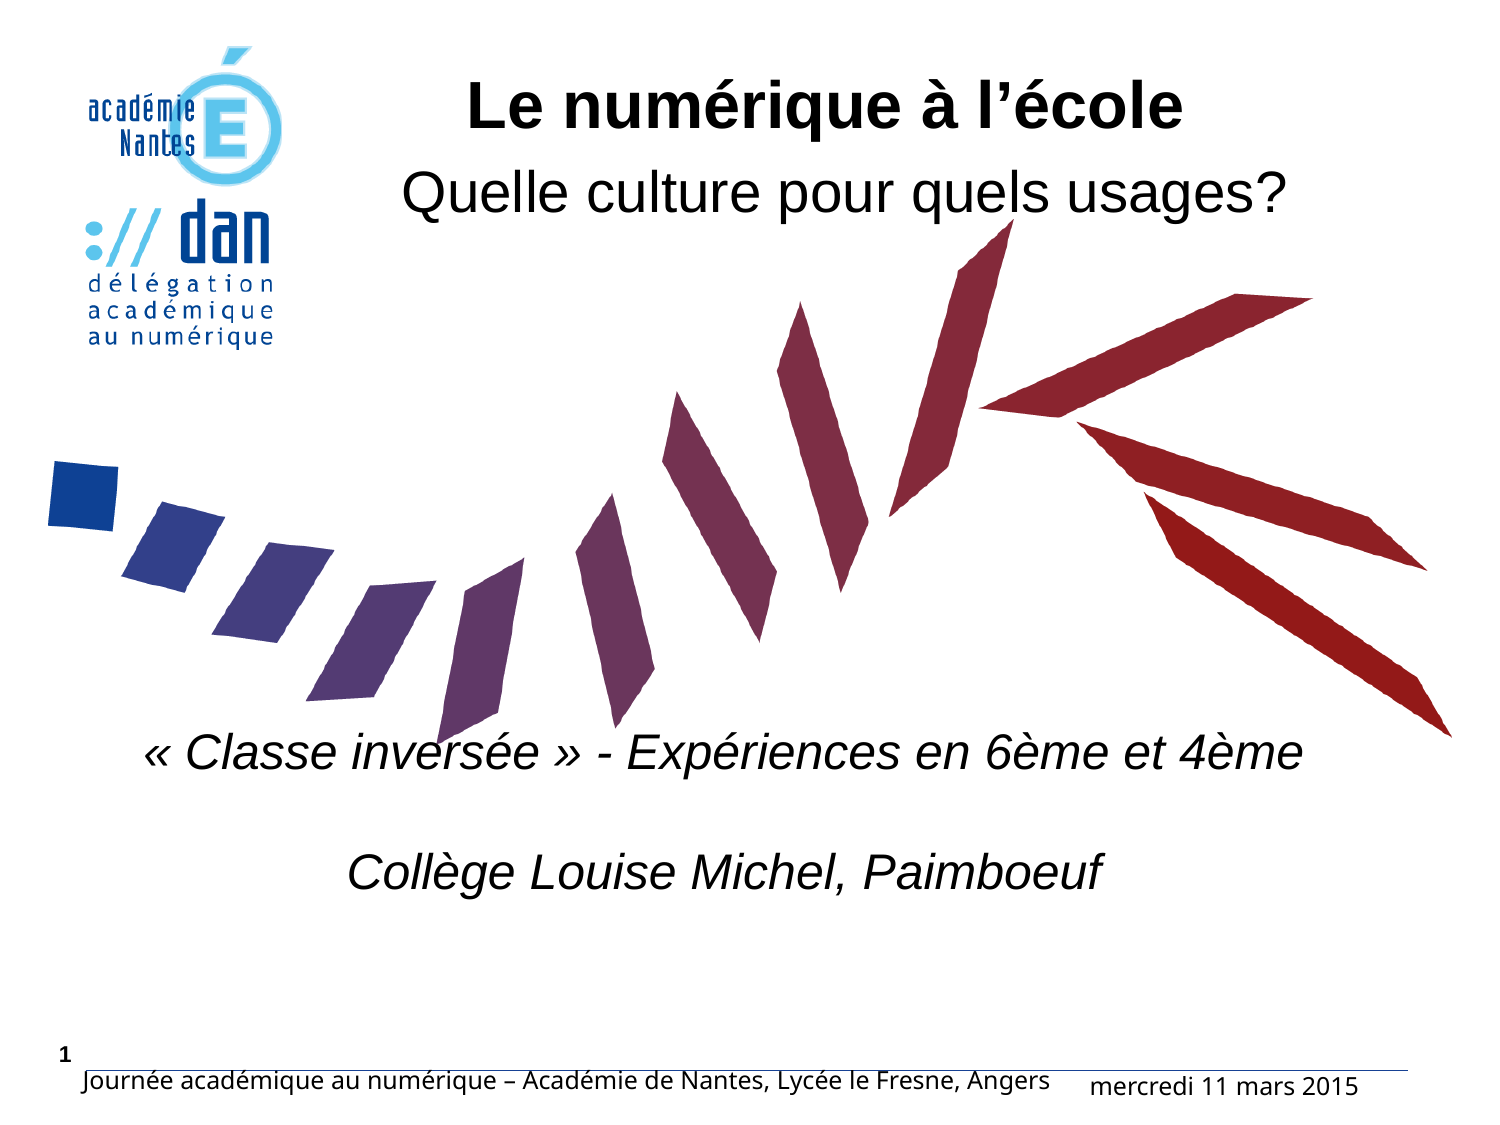

# Le numérique à l’école Quelle culture pour quels usages?
« Classe inversée » - Expériences en 6ème et 4ème
Collège Louise Michel, Paimboeuf
Journée académique au numérique – Académie de Nantes, Lycée le Fresne, Angers
mercredi 11 mars 2015